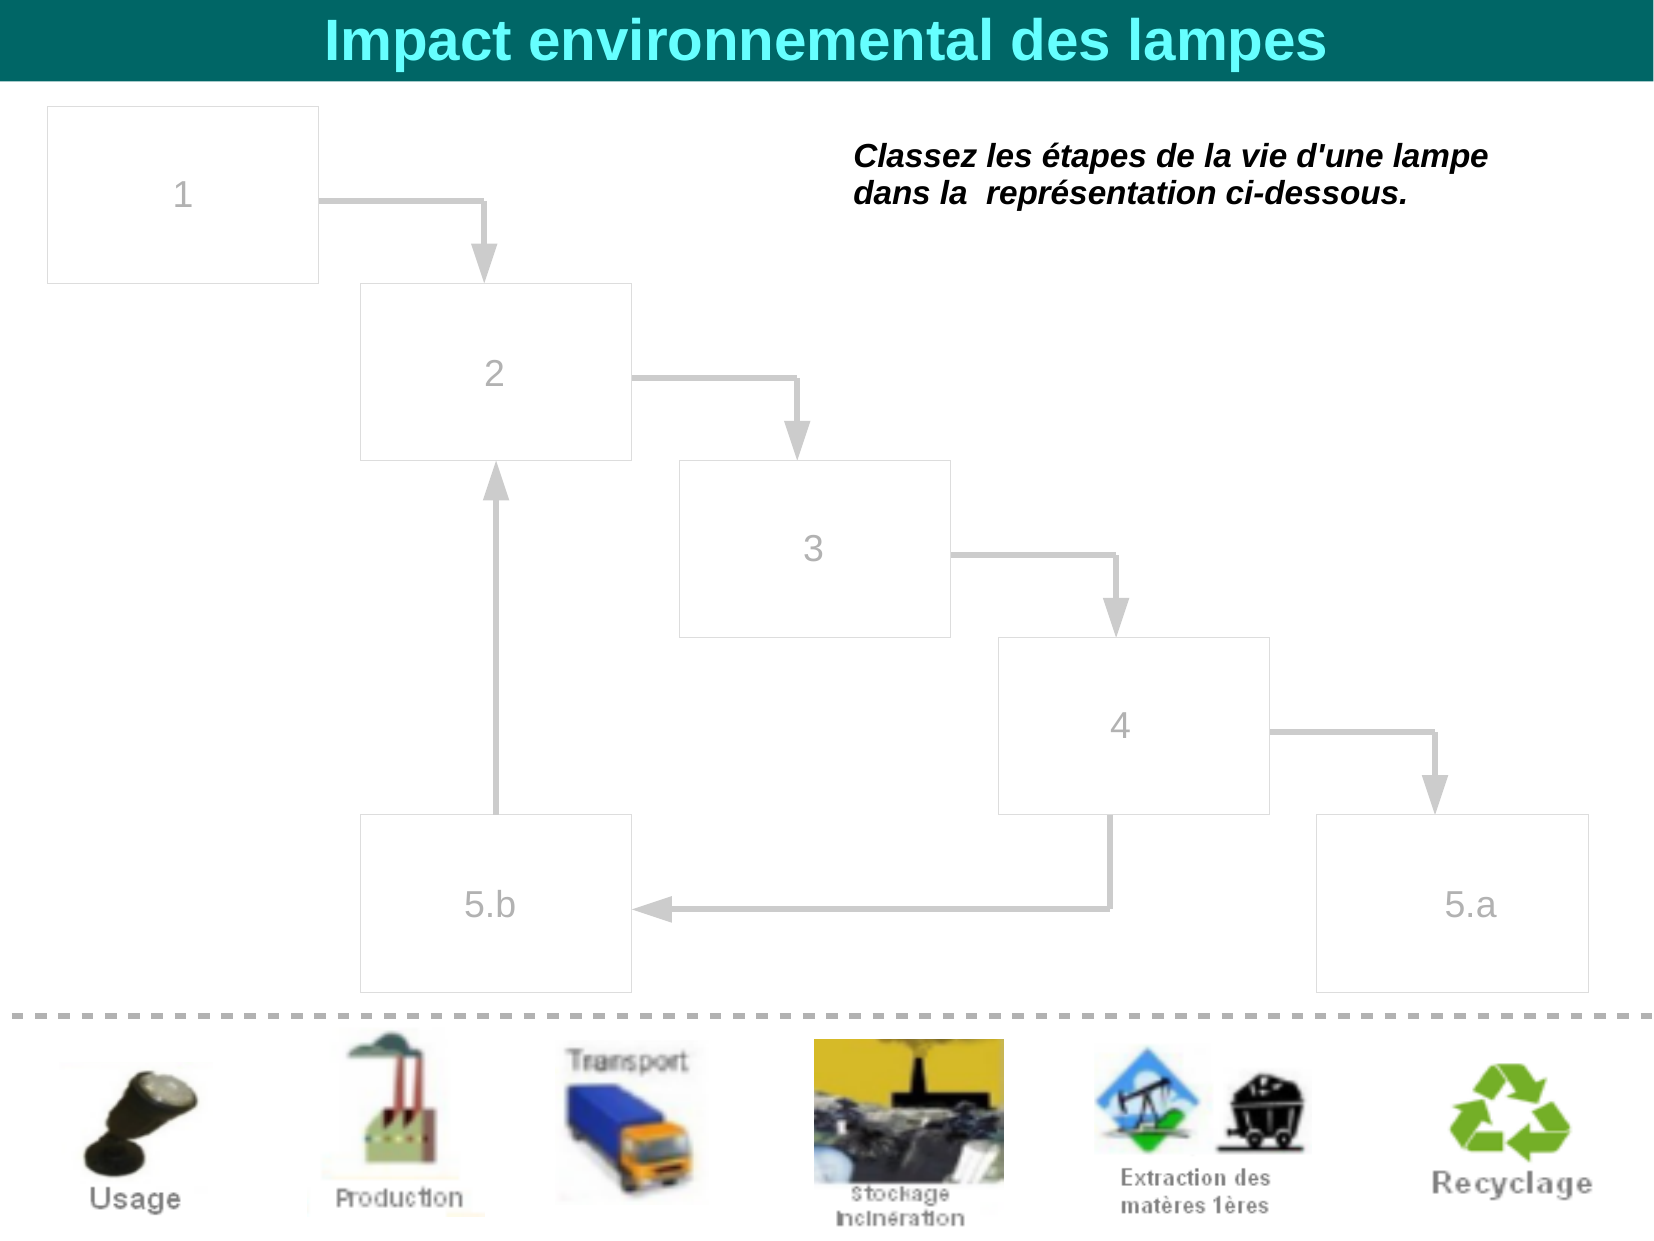

Impact environnemental des lampes
1
Classez les étapes de la vie d'une lampe dans la représentation ci-dessous.
2
3
4
5.b
5.a